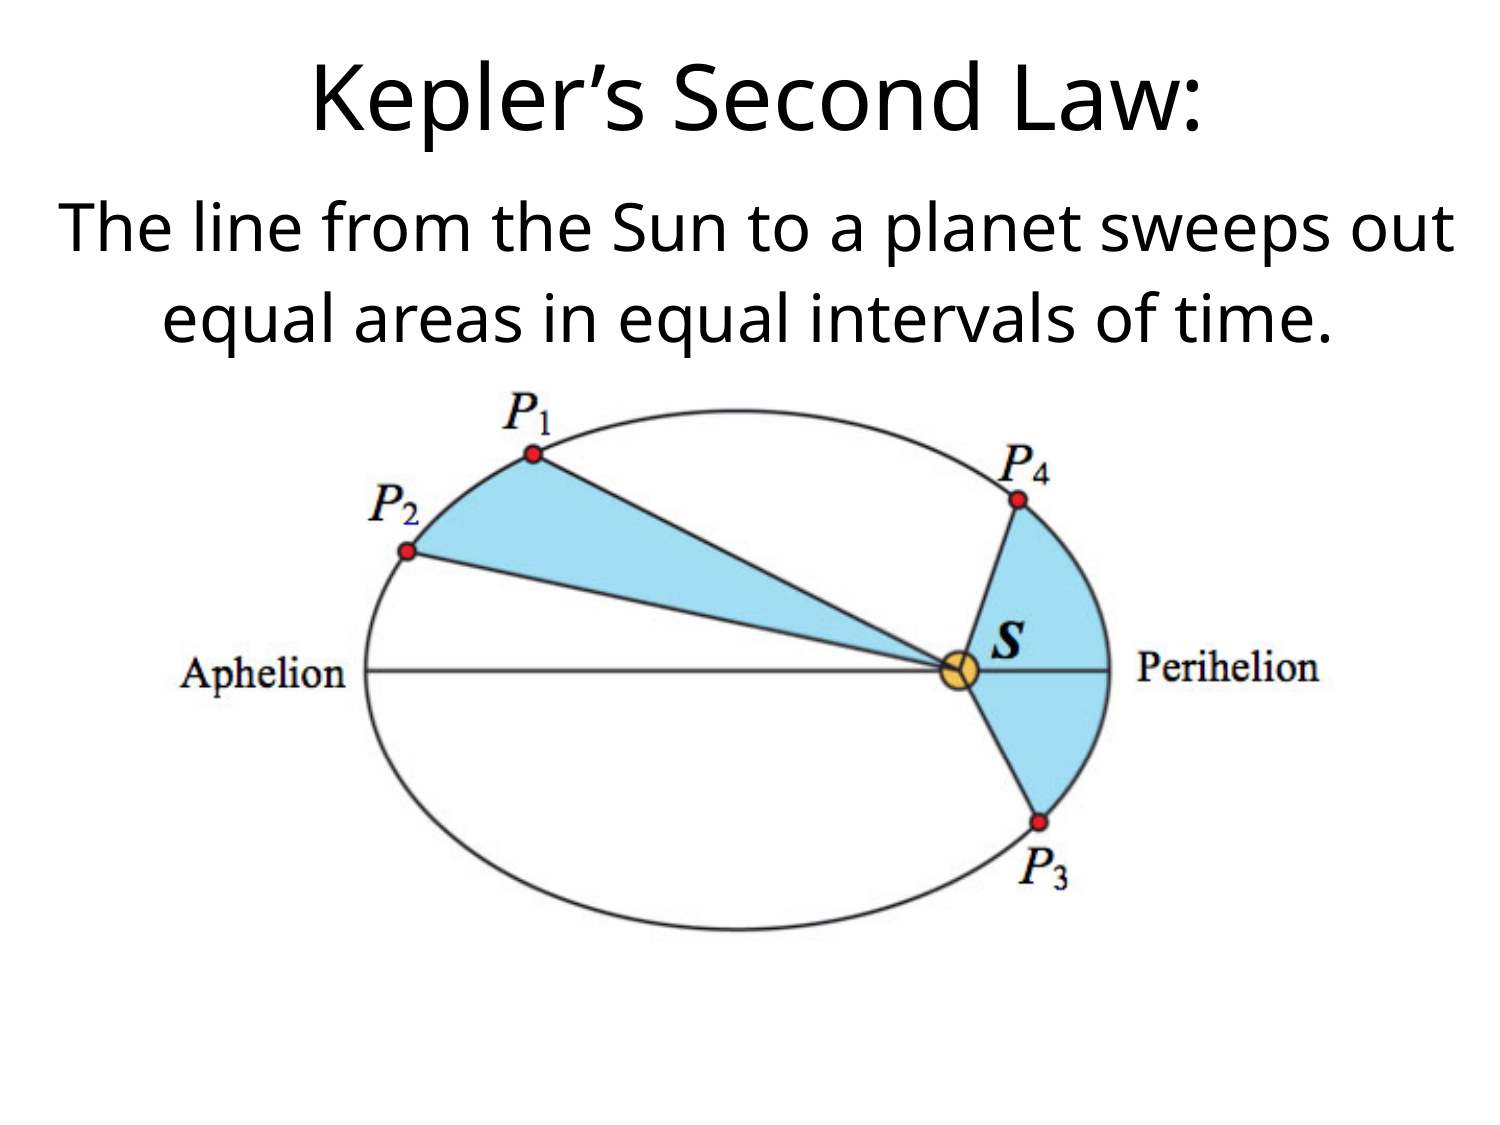

# Kepler’s Second Law:
The line from the Sun to a planet sweeps out equal areas in equal intervals of time.